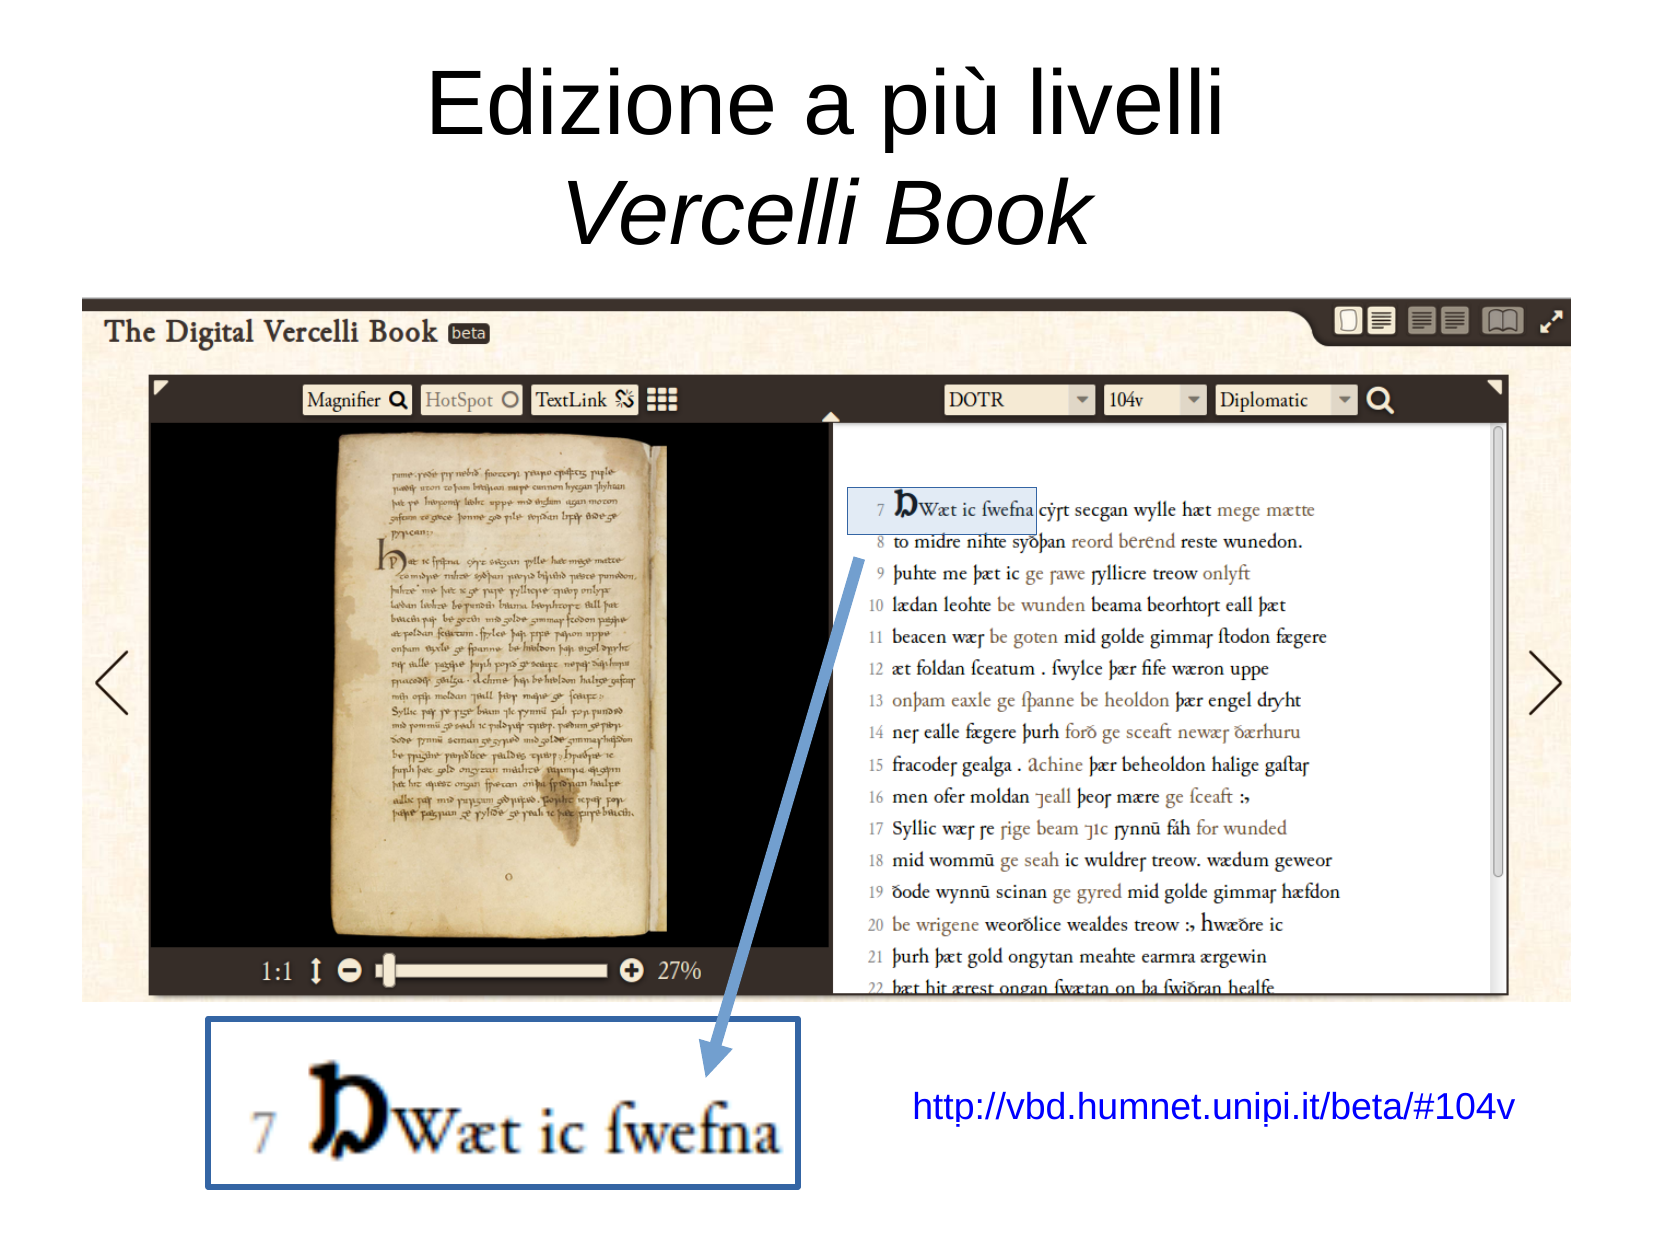

Edizione a più livelli
Vercelli Book
http://vbd.humnet.unipi.it/beta/#104v